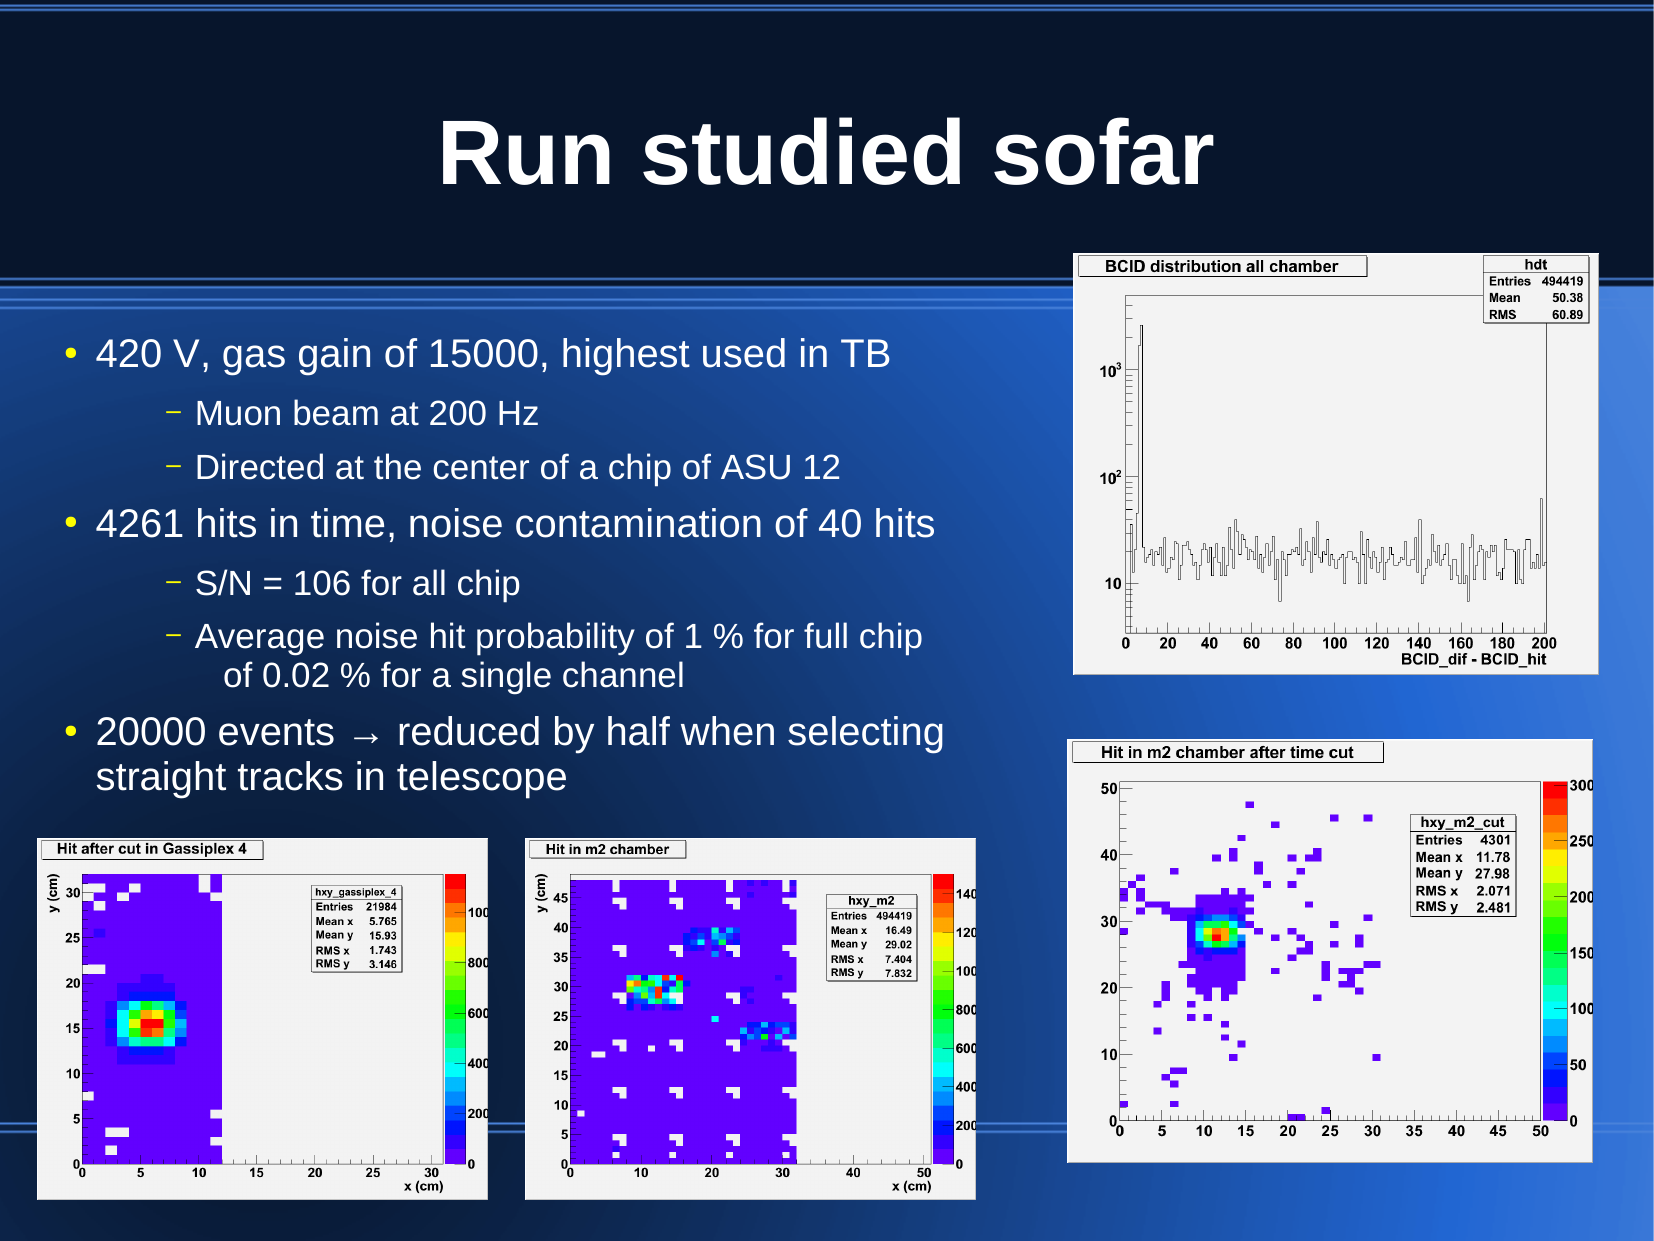

# Run studied sofar
420 V, gas gain of 15000, highest used in TB
Muon beam at 200 Hz
Directed at the center of a chip of ASU 12
4261 hits in time, noise contamination of 40 hits
S/N = 106 for all chip
Average noise hit probability of 1 % for full chip
of 0.02 % for a single channel
20000 events → reduced by half when selecting straight tracks in telescope